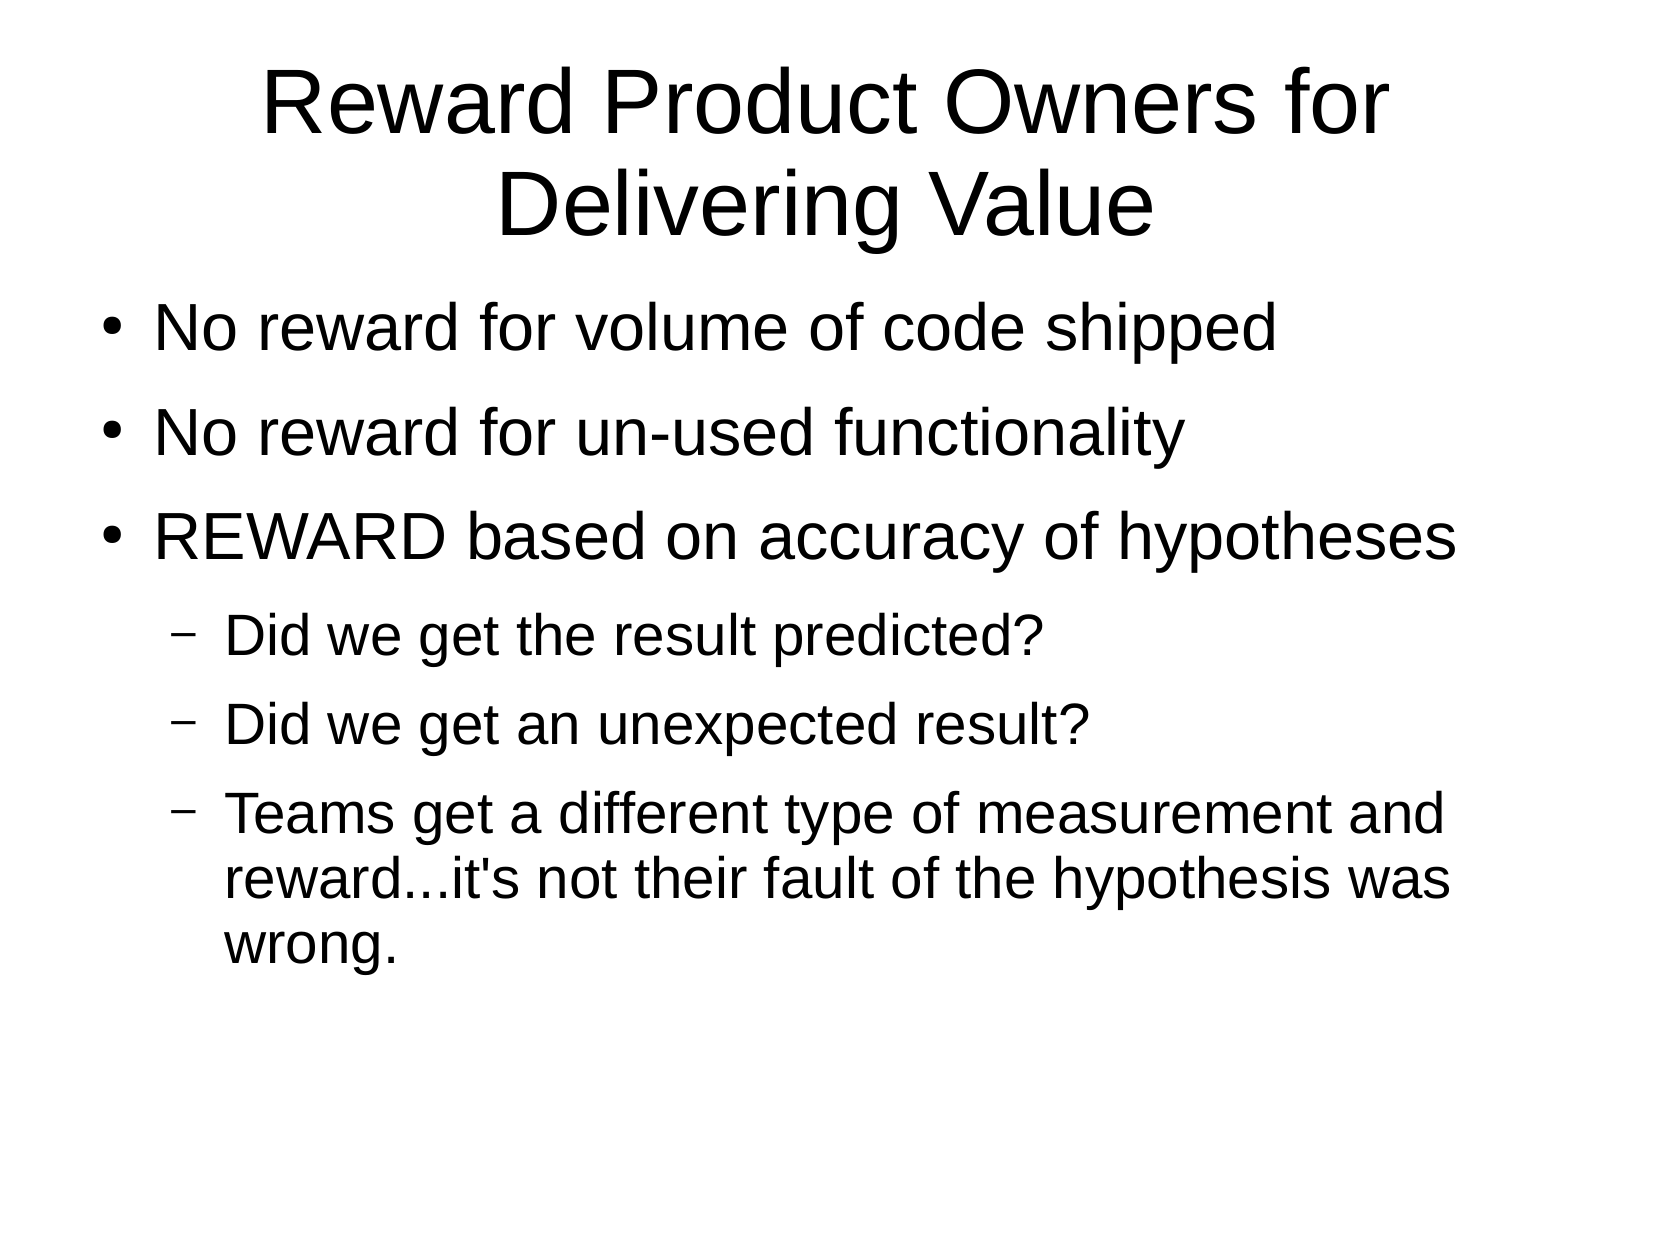

# Reward Product Owners for Delivering Value
No reward for volume of code shipped
No reward for un-used functionality
REWARD based on accuracy of hypotheses
Did we get the result predicted?
Did we get an unexpected result?
Teams get a different type of measurement and reward...it's not their fault of the hypothesis was wrong.